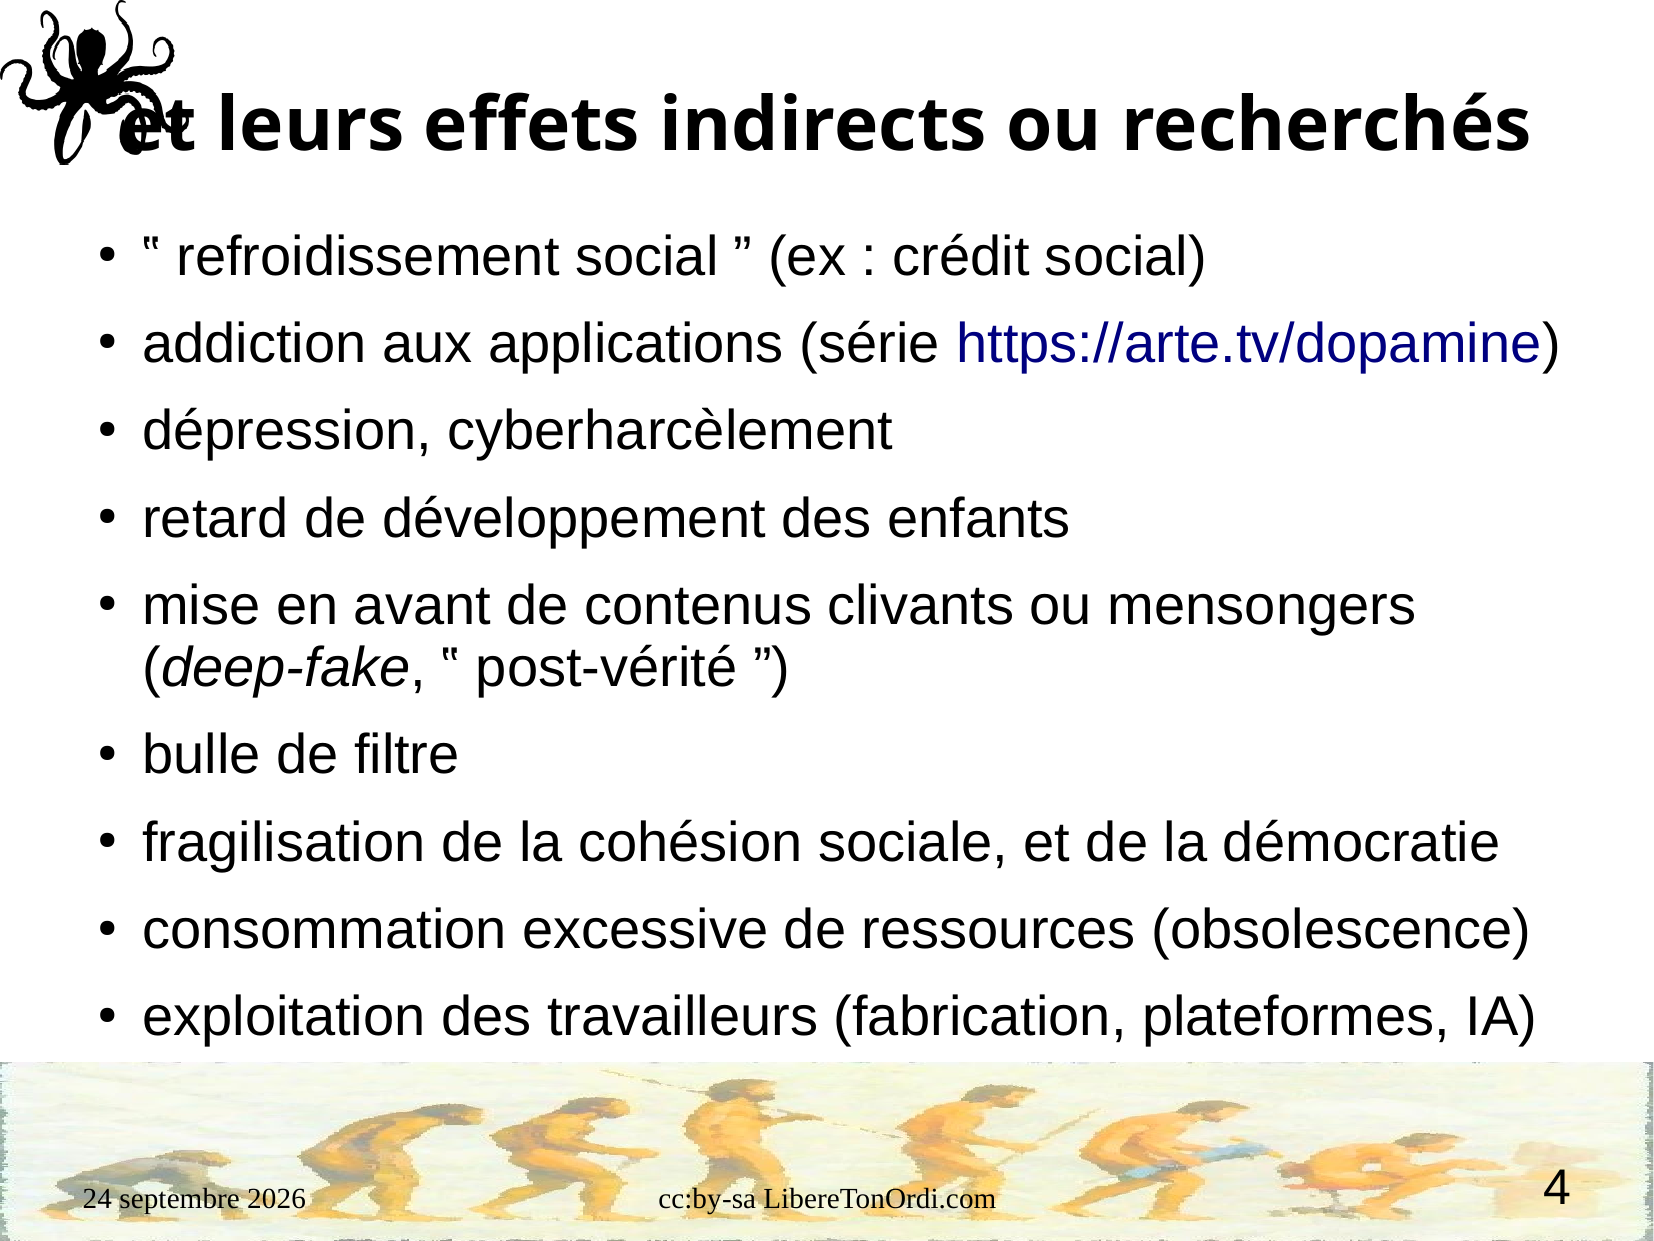

# et leurs effets indirects ou recherchés
‟ refroidissement social ” (ex : crédit social)
addiction aux applications (série https://arte.tv/dopamine)
dépression, cyberharcèlement
retard de développement des enfants
mise en avant de contenus clivants ou mensongers (deep-fake, ‟ post-vérité ”)
bulle de filtre
fragilisation de la cohésion sociale, et de la démocratie
consommation excessive de ressources (obsolescence)
exploitation des travailleurs (fabrication, plateformes, IA)
cc:by-sa LibereTonOrdi.com
4